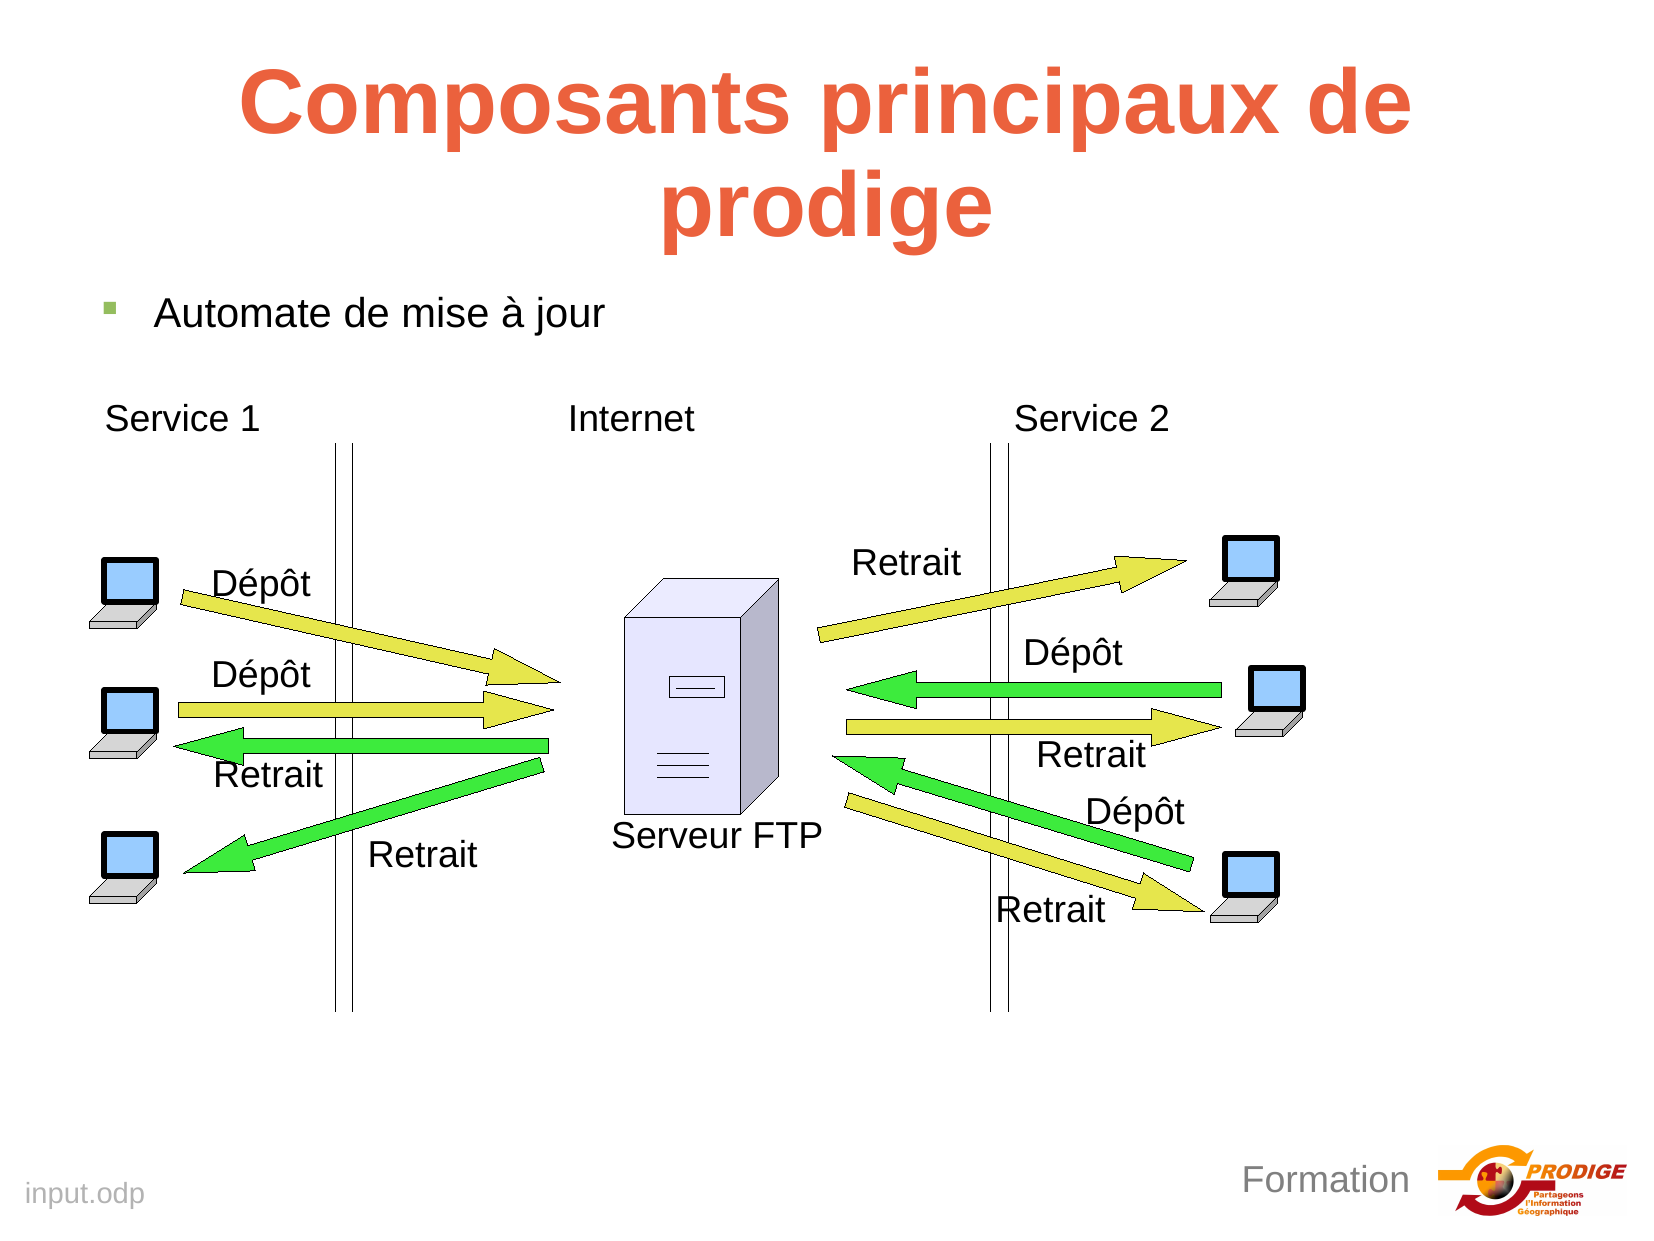

# Composants principaux de prodige
Automate de mise à jour
Service 1
Internet
Service 2
Retrait
Retrait
Retrait
Retrait
Retrait
Dépôt
Dépôt
Dépôt
Dépôt
Serveur FTP